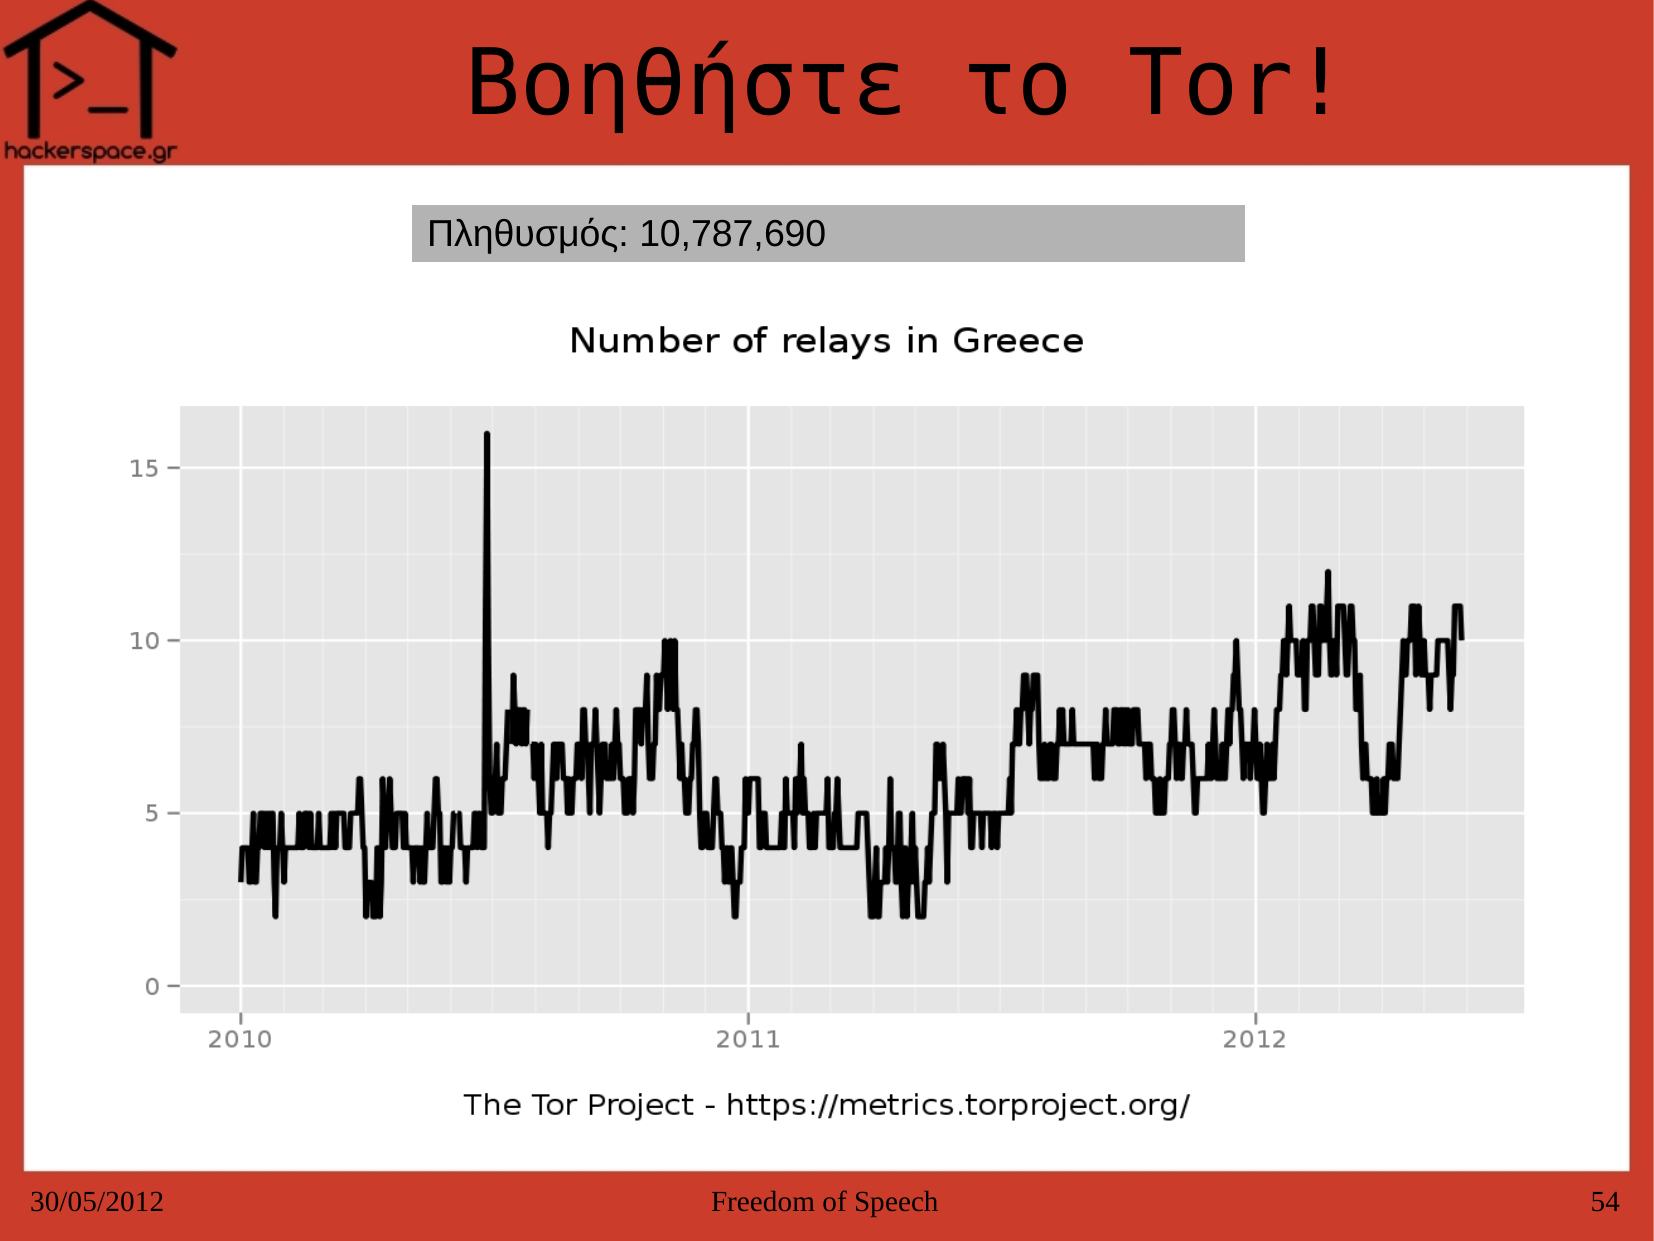

# Βοηθήστε το Tor!
| Πληθυσμός: 10,787,690 |
| --- |
30/05/2012
Freedom of Speech
54